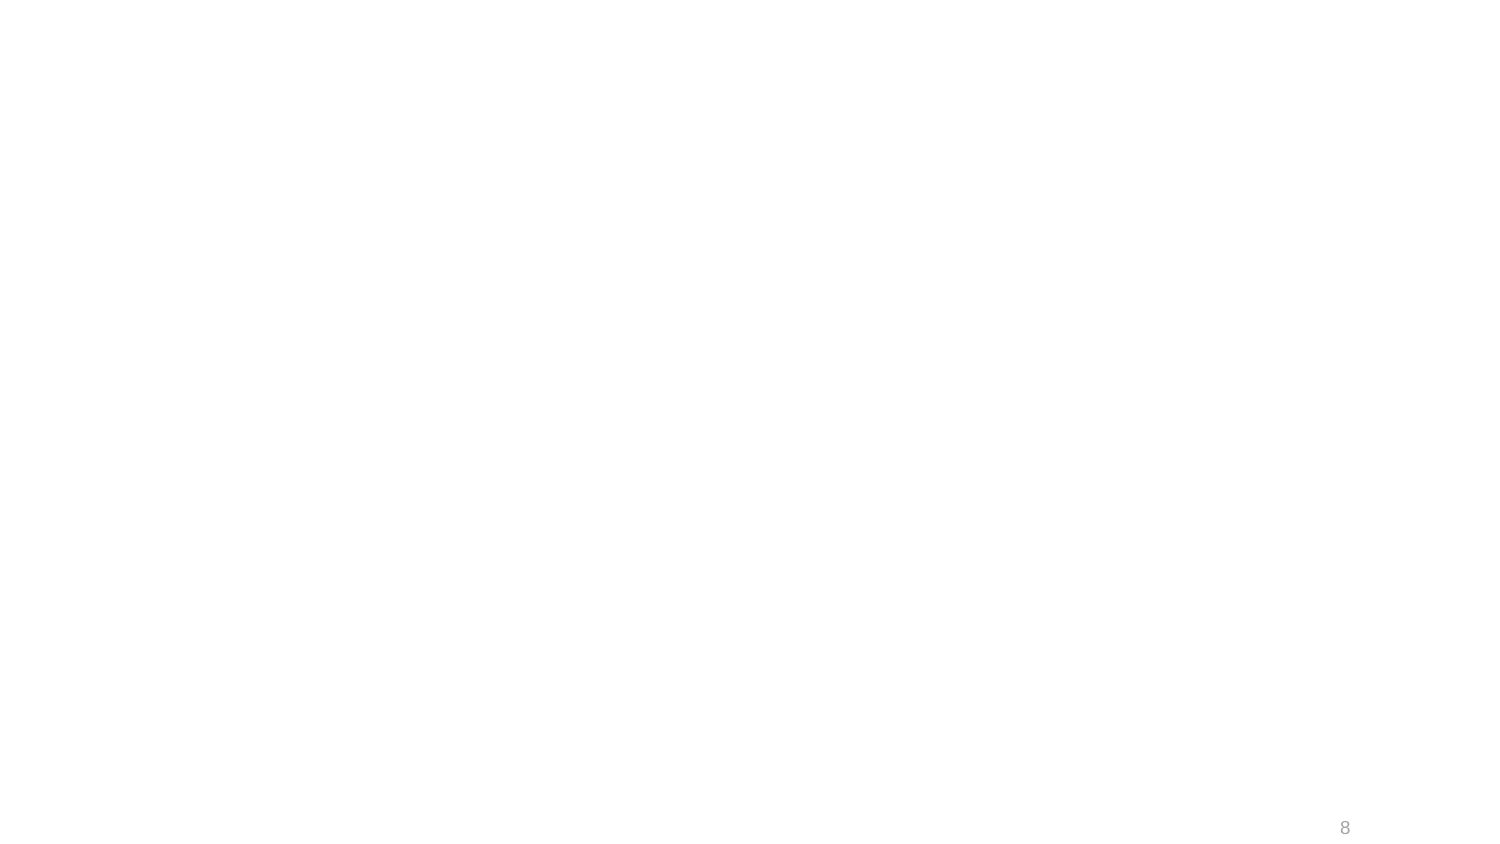

# About DIO
The Defence Infrastructure Organisation (DIO) is the estate expert for defence, supporting the armed forces to enable military capability by planning, building, maintaining, and servicing infrastructure
We are responsible for enabling defence people to live, work, train and deploy at home and overseas.
Our vision is to equip defence with a significantly smaller, more efficient, better quality estate.
Our responsibilities include:
plan and deliver major capital projects and lifecycle refurbishment
Provide utilities services
manage soft facilities management (ie cleaning and catering)
provide a safe place to train
allocate Service Families Accommodation
procure and manage routine maintenance and reactive repair
Provide a central register of asset information to advise infrastructure planning
act as steward of the defence estate
provide the unarmed guarding service